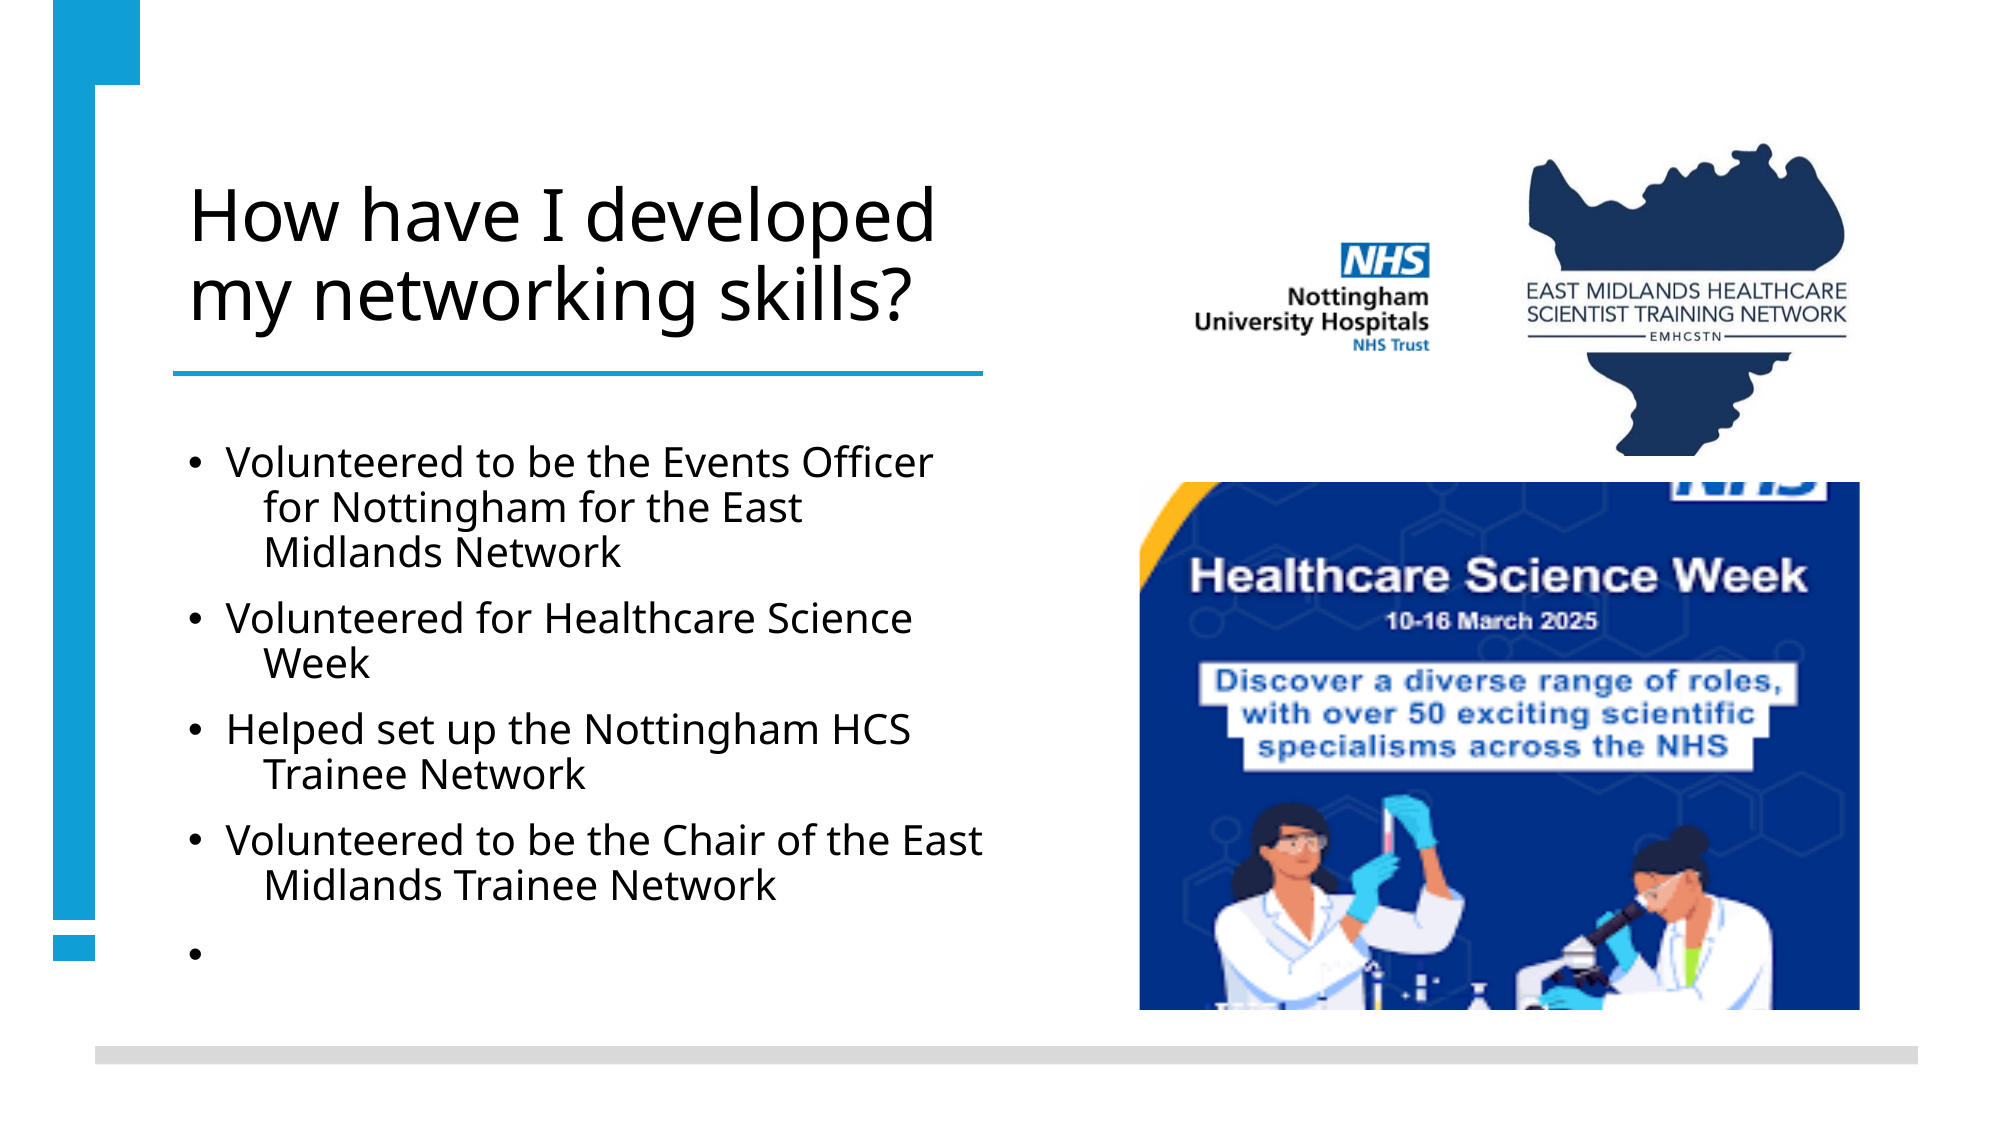

# How have I developed my networking skills?
Volunteered to be the Events Officer for Nottingham for the East Midlands Network
Volunteered for Healthcare Science Week
Helped set up the Nottingham HCS Trainee Network
Volunteered to be the Chair of the East Midlands Trainee Network